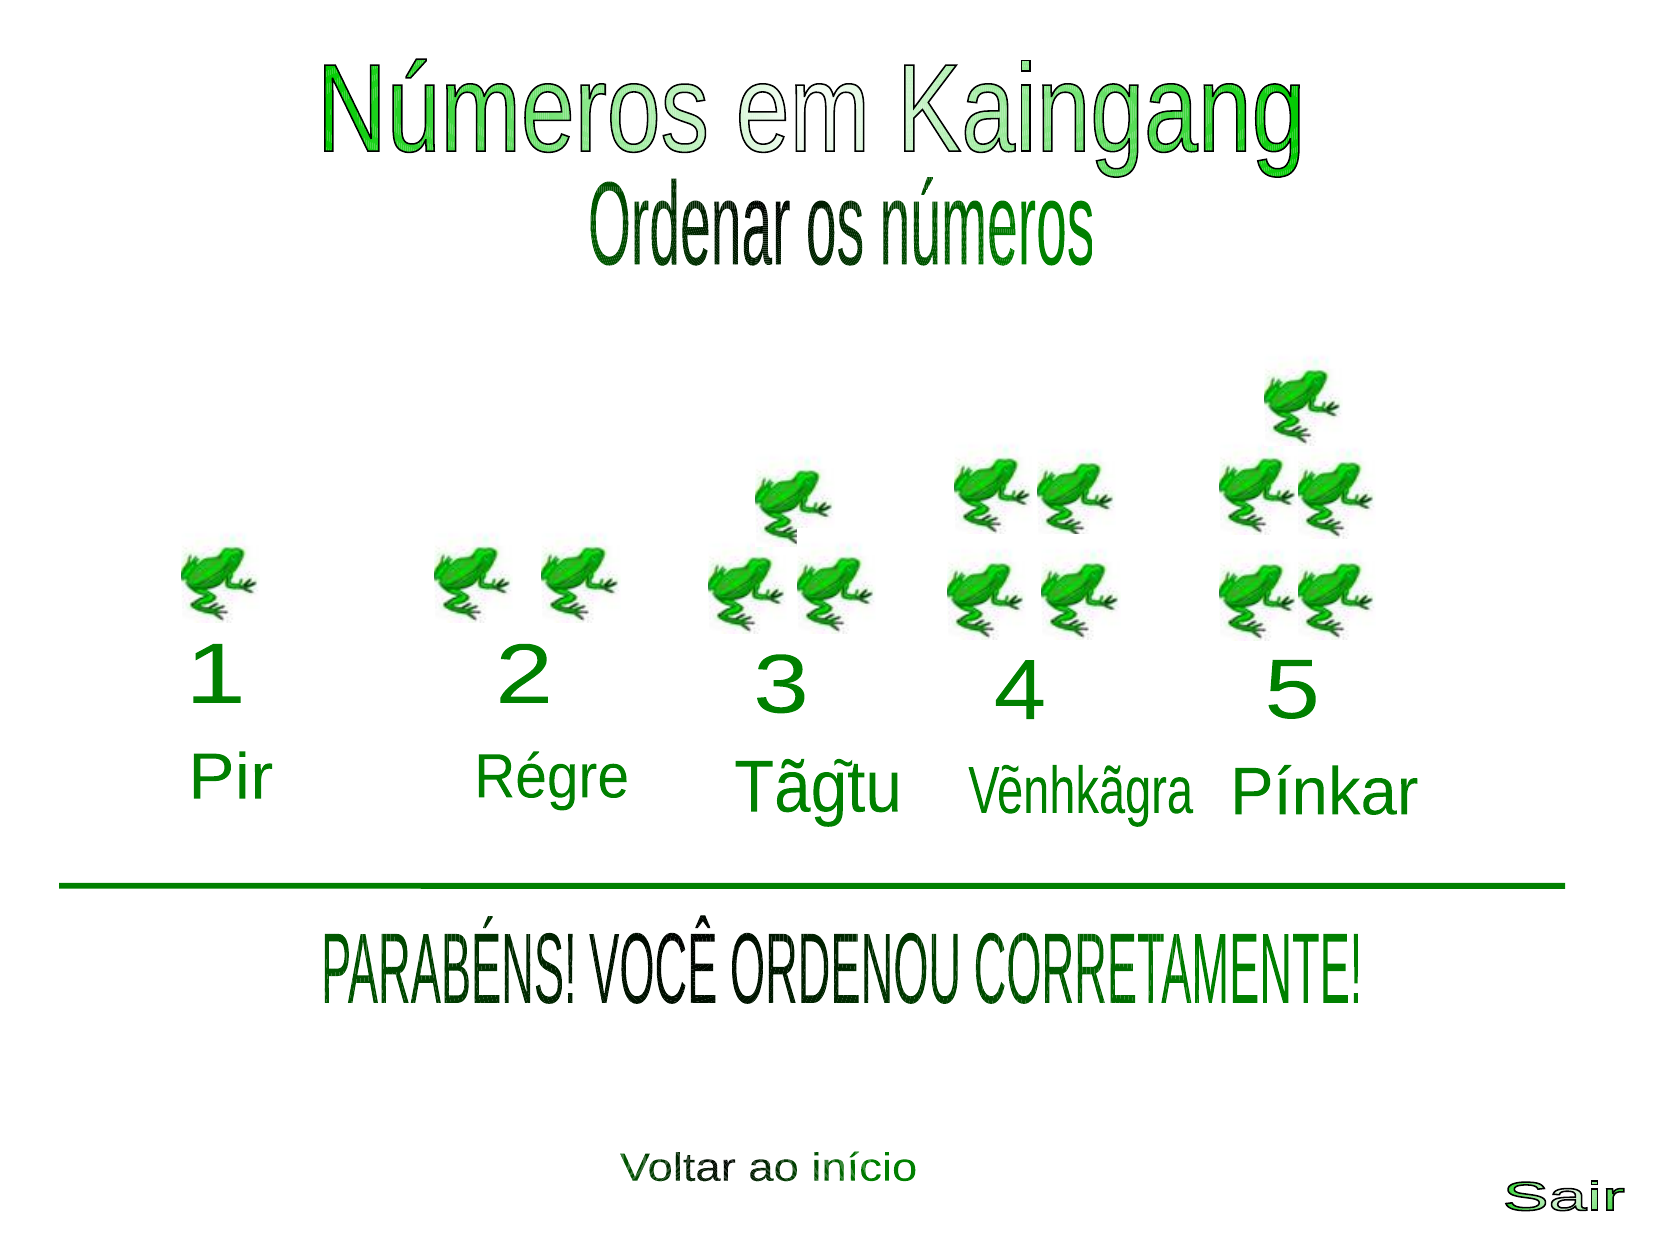

Ordenar os números
5
Pínkar
4
Venhkãgra
~
3
Tãgtu
~
1
Pir
2
Régre
PARABÉNS! VOCÊ ORDENOU CORRETAMENTE!
Voltar ao início
Sair